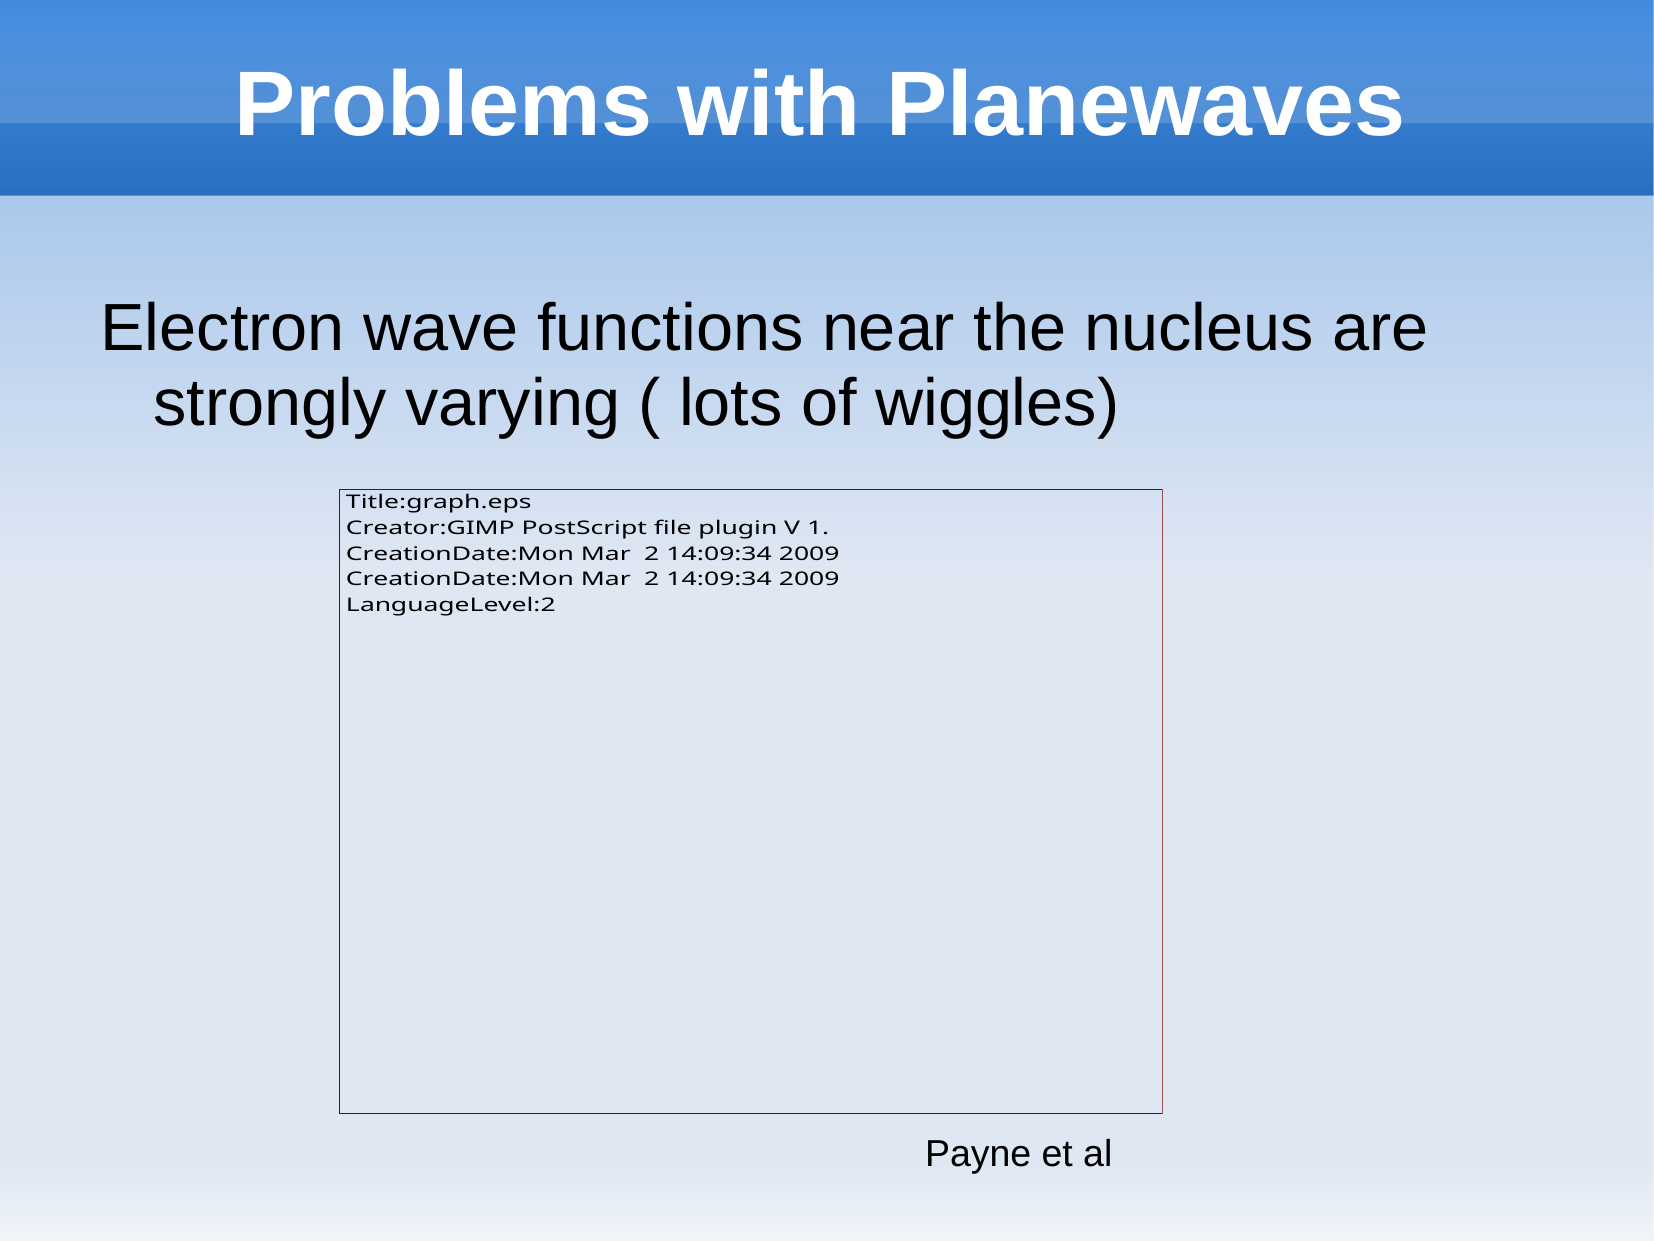

# Problems with Planewaves
Electron wave functions near the nucleus are strongly varying ( lots of wiggles)
 Payne et al